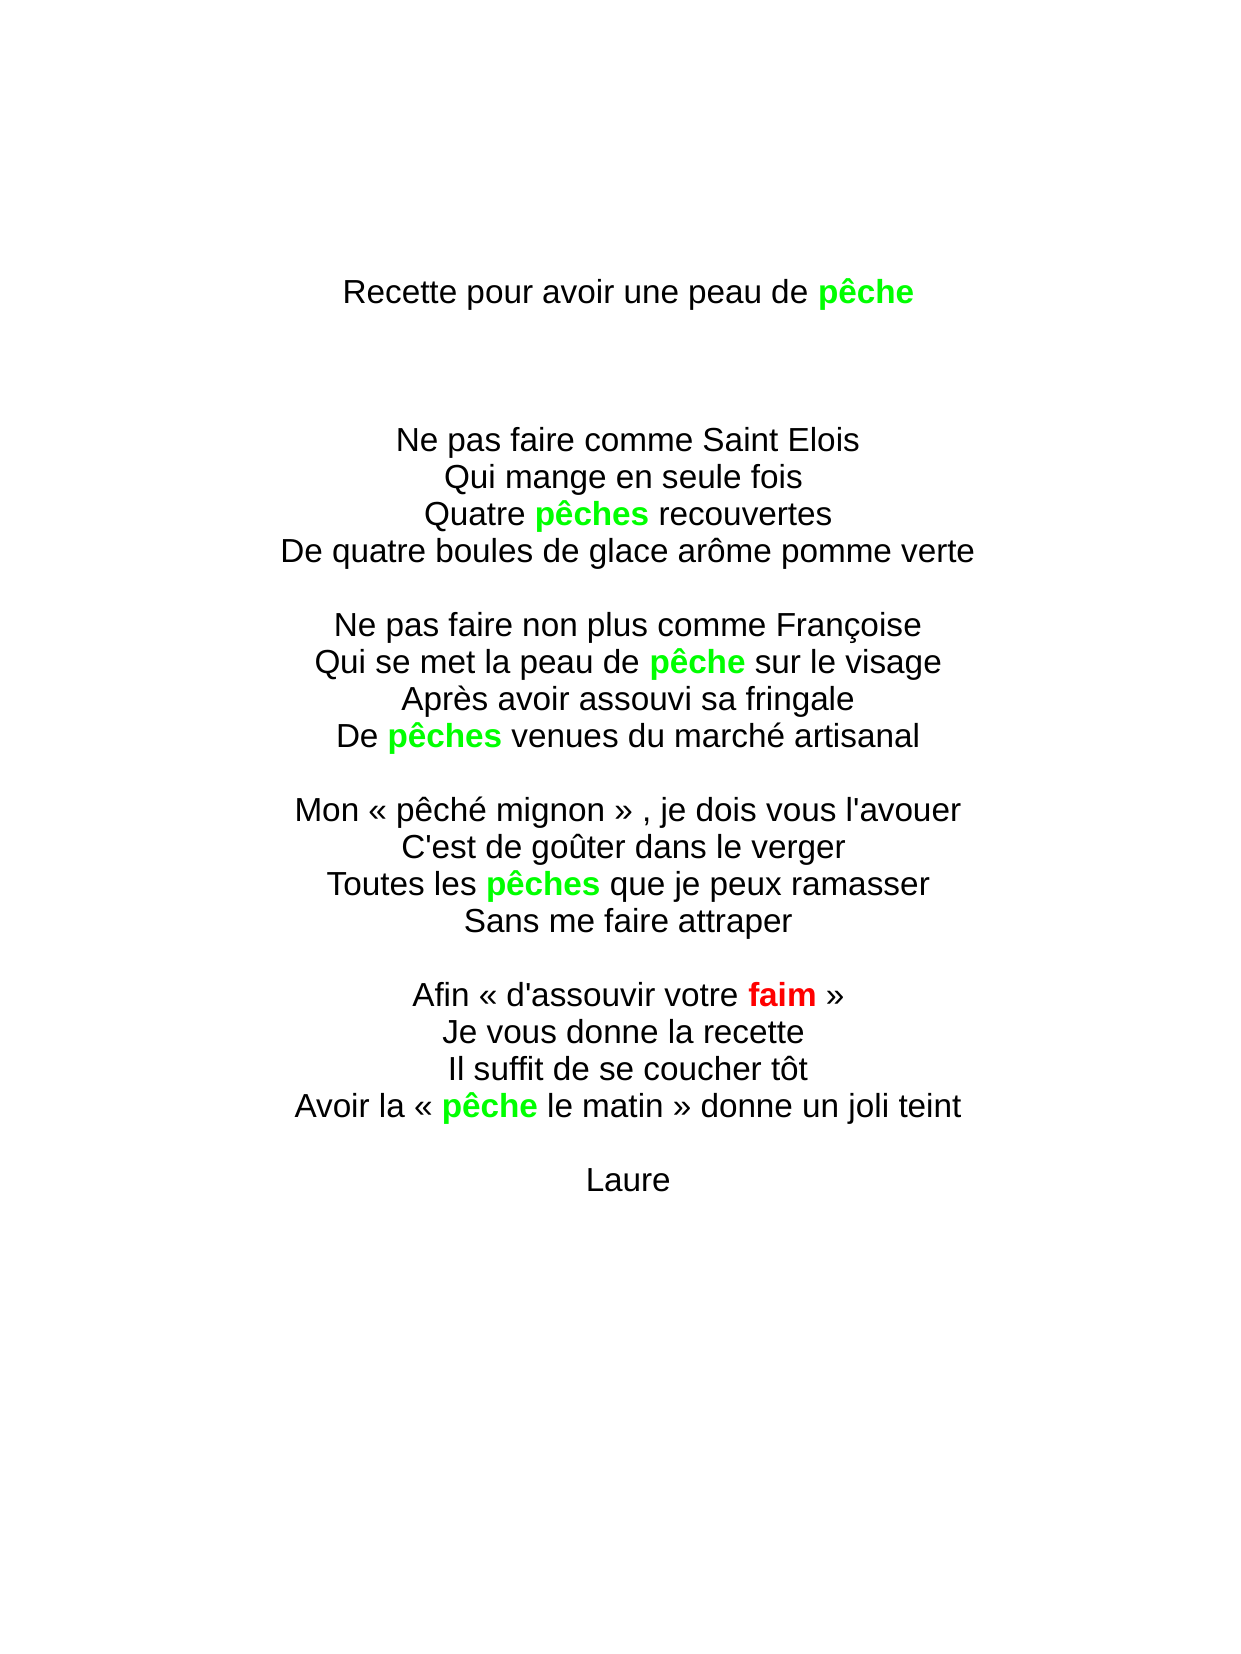

Recette pour avoir une peau de pêche
Ne pas faire comme Saint Elois
Qui mange en seule fois
Quatre pêches recouvertes
De quatre boules de glace arôme pomme verte
Ne pas faire non plus comme Françoise
Qui se met la peau de pêche sur le visage
Après avoir assouvi sa fringale
De pêches venues du marché artisanal
Mon « pêché mignon » , je dois vous l'avouer
C'est de goûter dans le verger
Toutes les pêches que je peux ramasser
Sans me faire attraper
Afin « d'assouvir votre faim »
Je vous donne la recette
Il suffit de se coucher tôt
Avoir la « pêche le matin » donne un joli teint
Laure